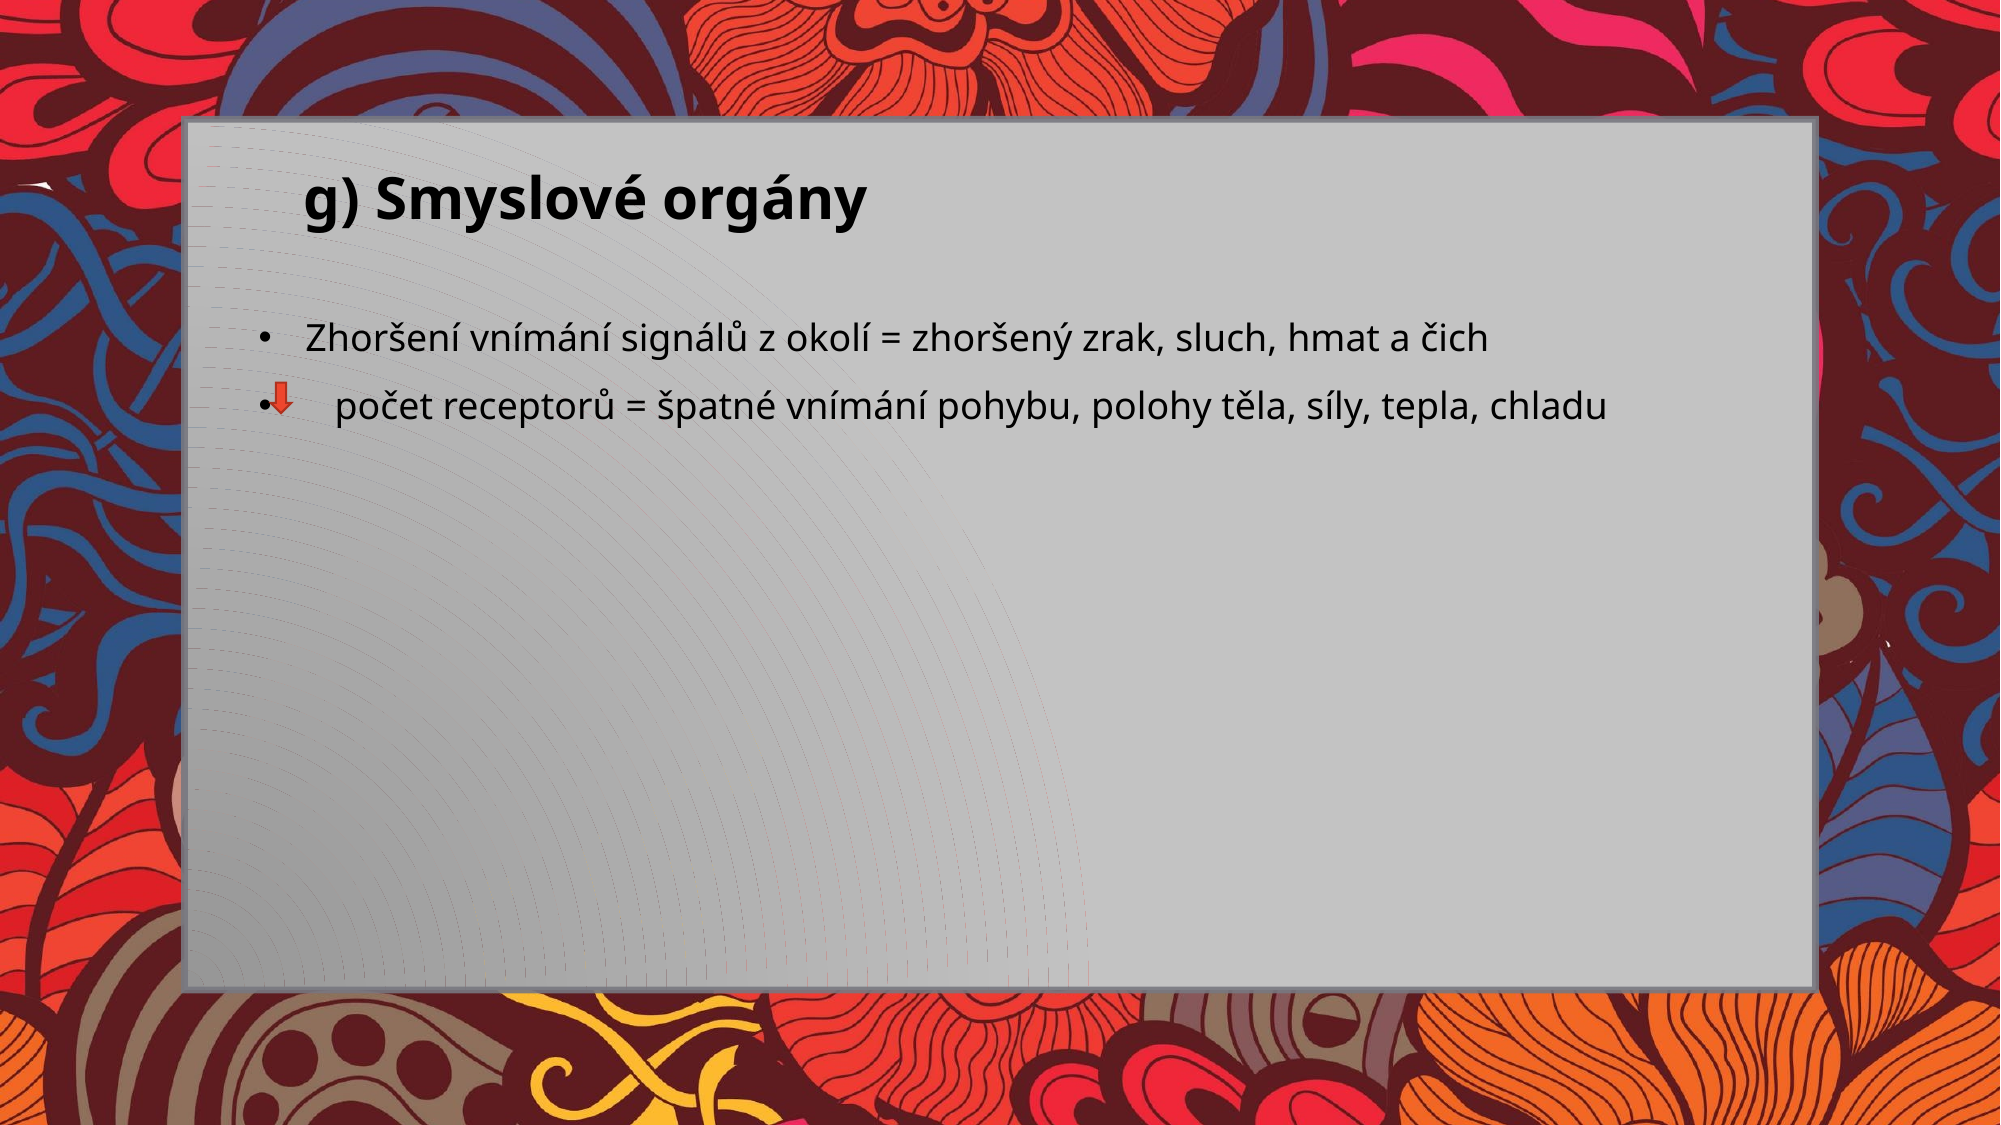

#
g) Smyslové orgány
Zhoršení vnímání signálů z okolí = zhoršený zrak, sluch, hmat a čich
 počet receptorů = špatné vnímání pohybu, polohy těla, síly, tepla, chladu